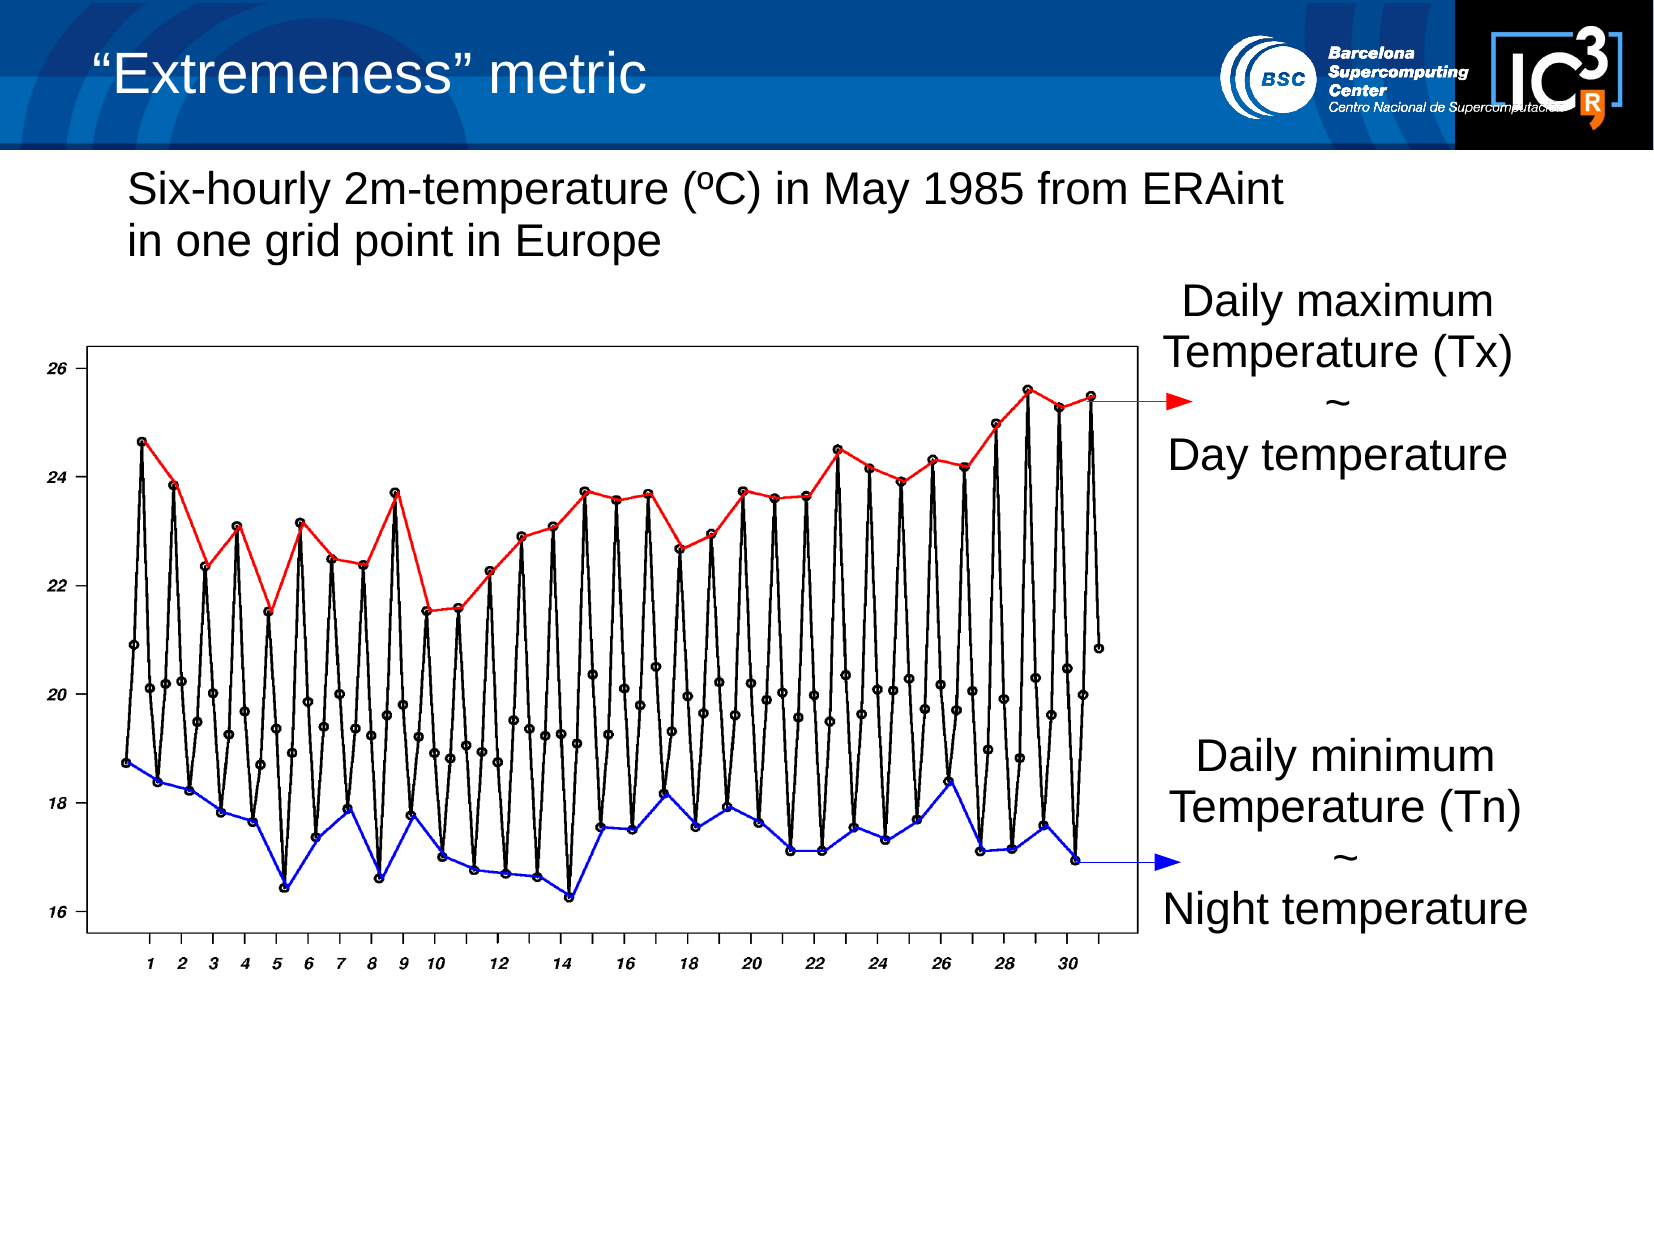

“Extremeness” metric
Six-hourly 2m-temperature (ºC) in May 1985 from ERAint
in one grid point in Europe
Daily maximum
Temperature (Tx)
~
Day temperature
Daily minimum
Temperature (Tn)
~
Night temperature